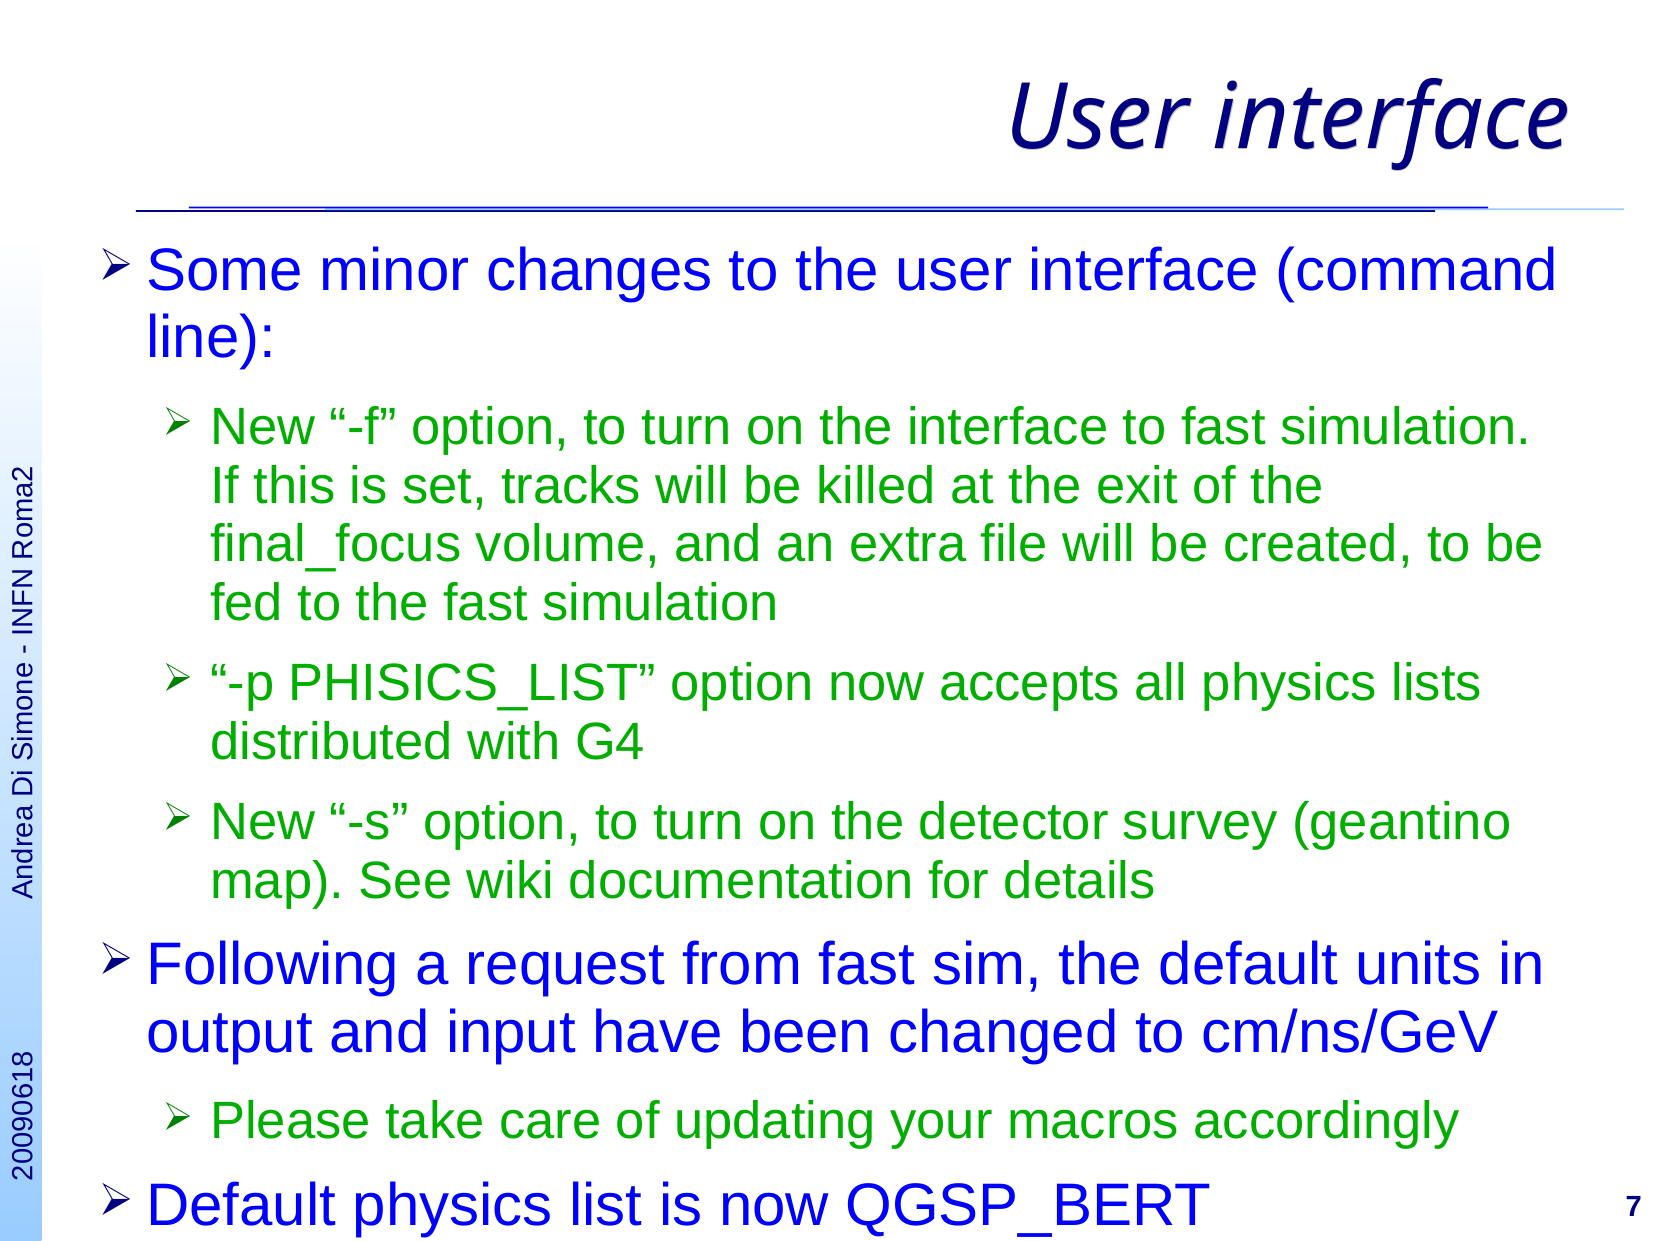

# User interface
Some minor changes to the user interface (command line):
New “-f” option, to turn on the interface to fast simulation. If this is set, tracks will be killed at the exit of the final_focus volume, and an extra file will be created, to be fed to the fast simulation
“-p PHISICS_LIST” option now accepts all physics lists distributed with G4
New “-s” option, to turn on the detector survey (geantino map). See wiki documentation for details
Following a request from fast sim, the default units in output and input have been changed to cm/ns/GeV
Please take care of updating your macros accordingly
Default physics list is now QGSP_BERT
Andrea Di Simone - INFN Roma2
20090618
7